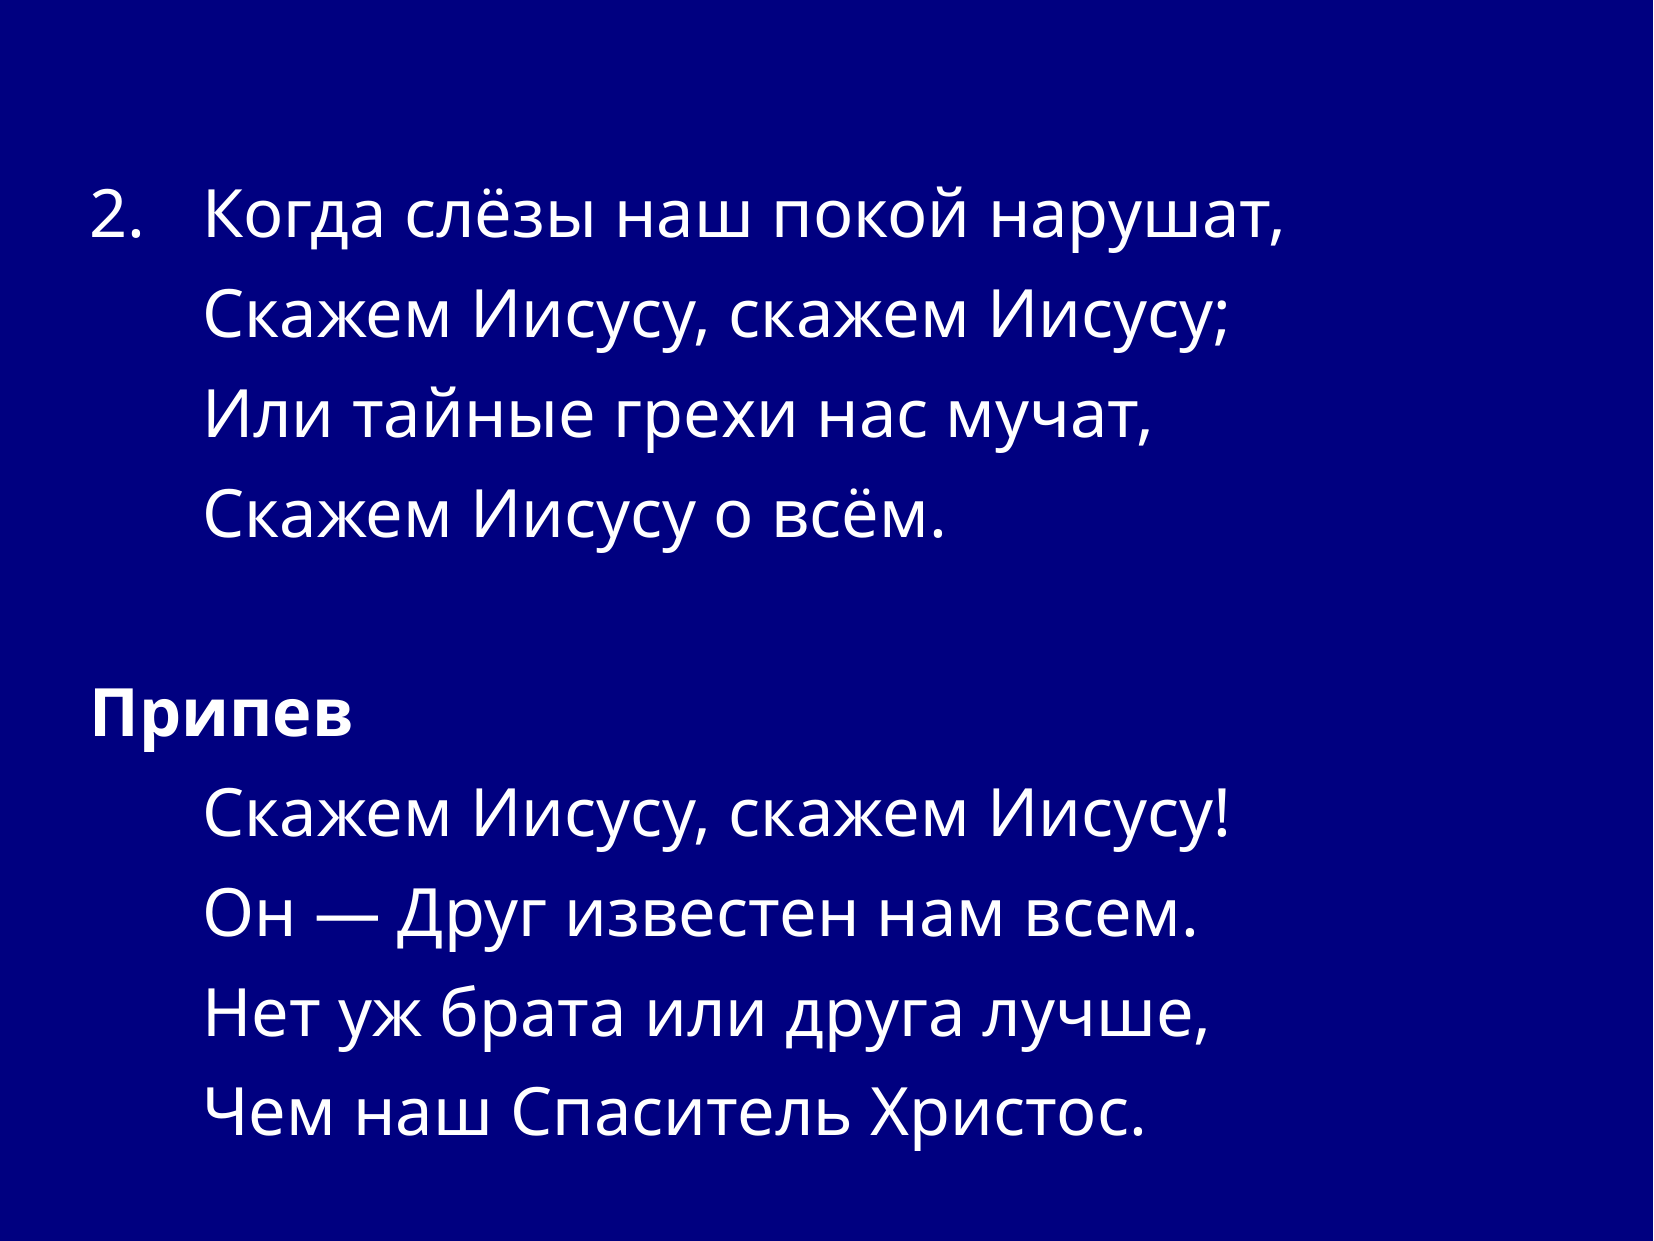

2.	Когда слёзы наш покой нарушат,
	Скажем Иисусу, скажем Иисусу;
	Или тайные грехи нас мучат,
	Скажем Иисусу о всём.
Припев
	Скажем Иисусу, скажем Иисусу!
	Он — Друг известен нам всем.
	Нет уж брата или друга лучше,
	Чем наш Спаситель Христос.